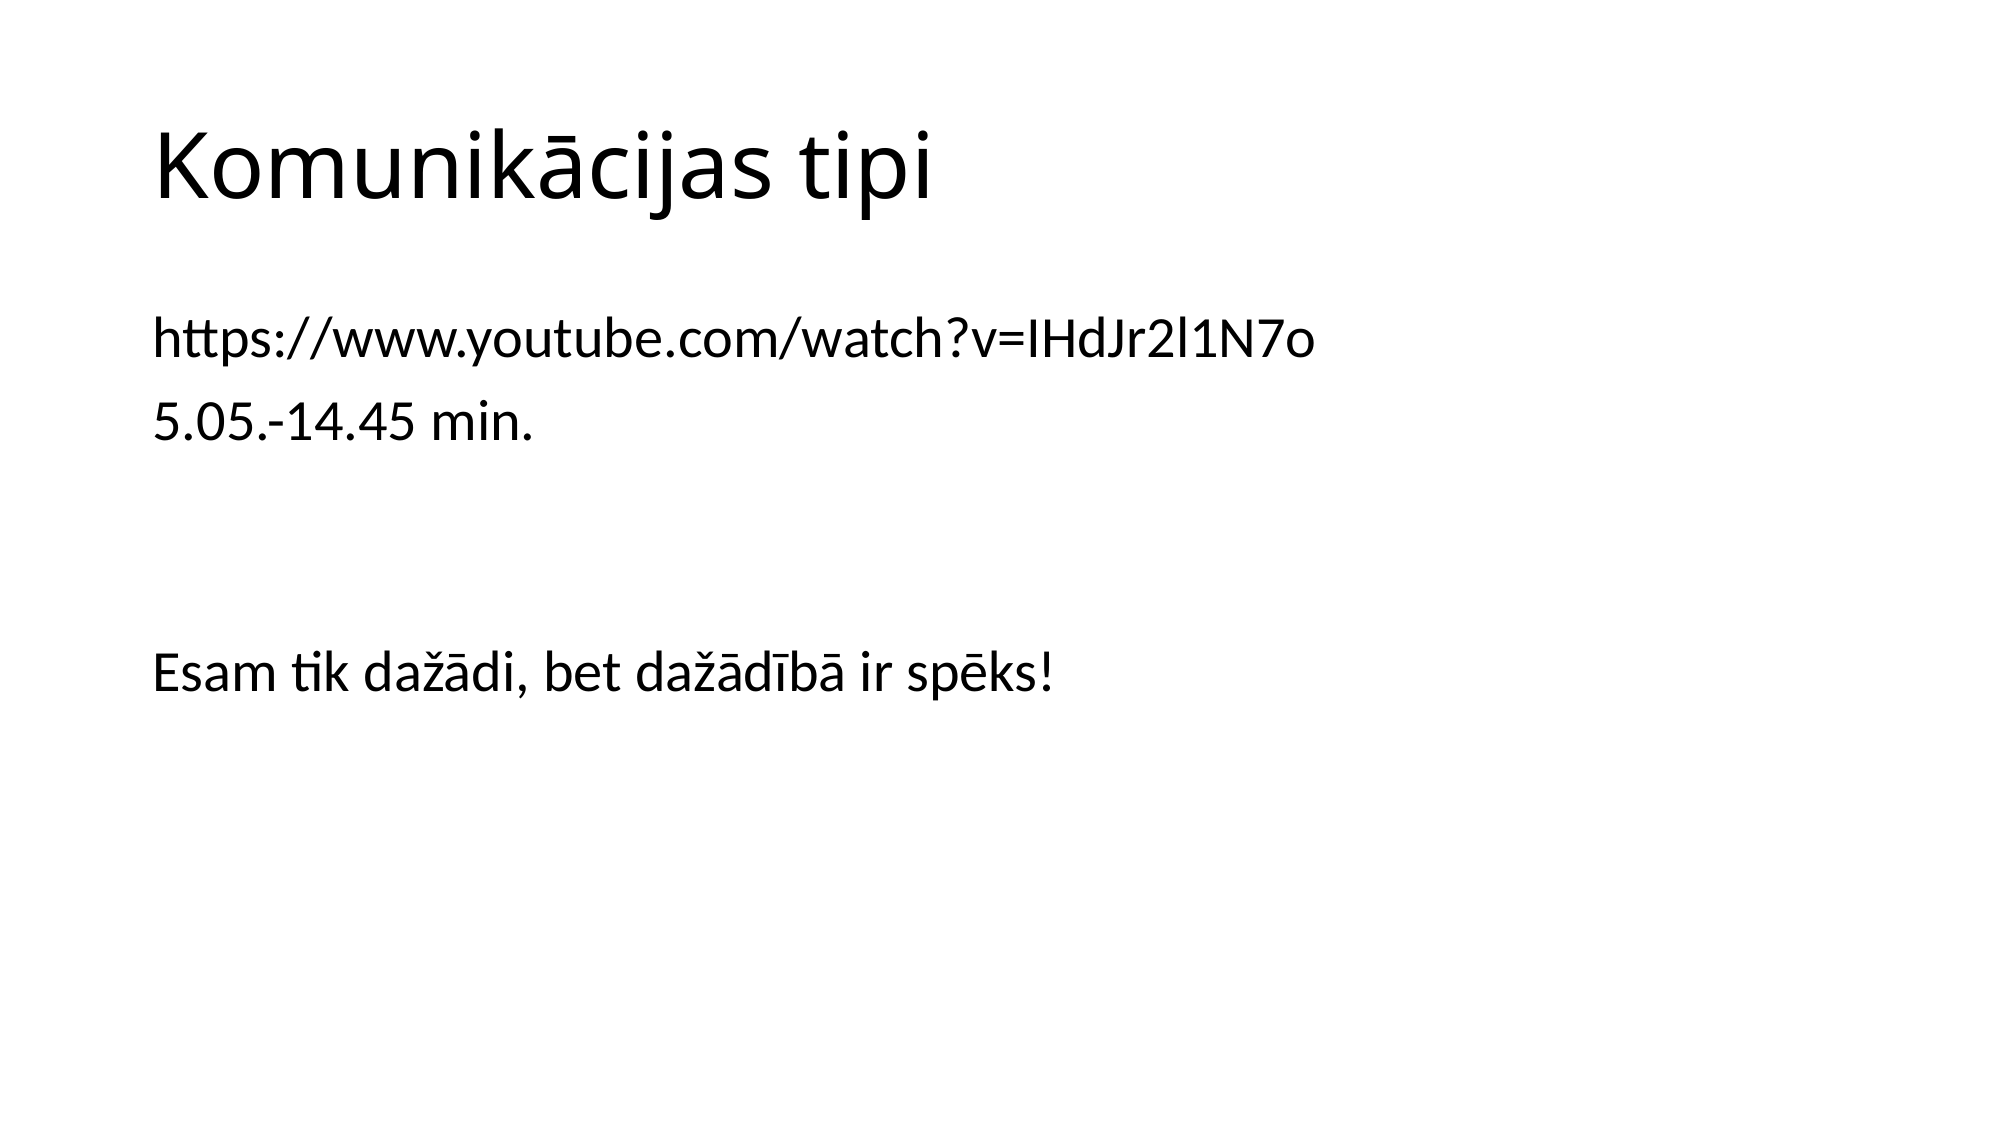

# Komunikācijas tipi
https://www.youtube.com/watch?v=IHdJr2l1N7o
5.05.-14.45 min.
Esam tik dažādi, bet dažādībā ir spēks!